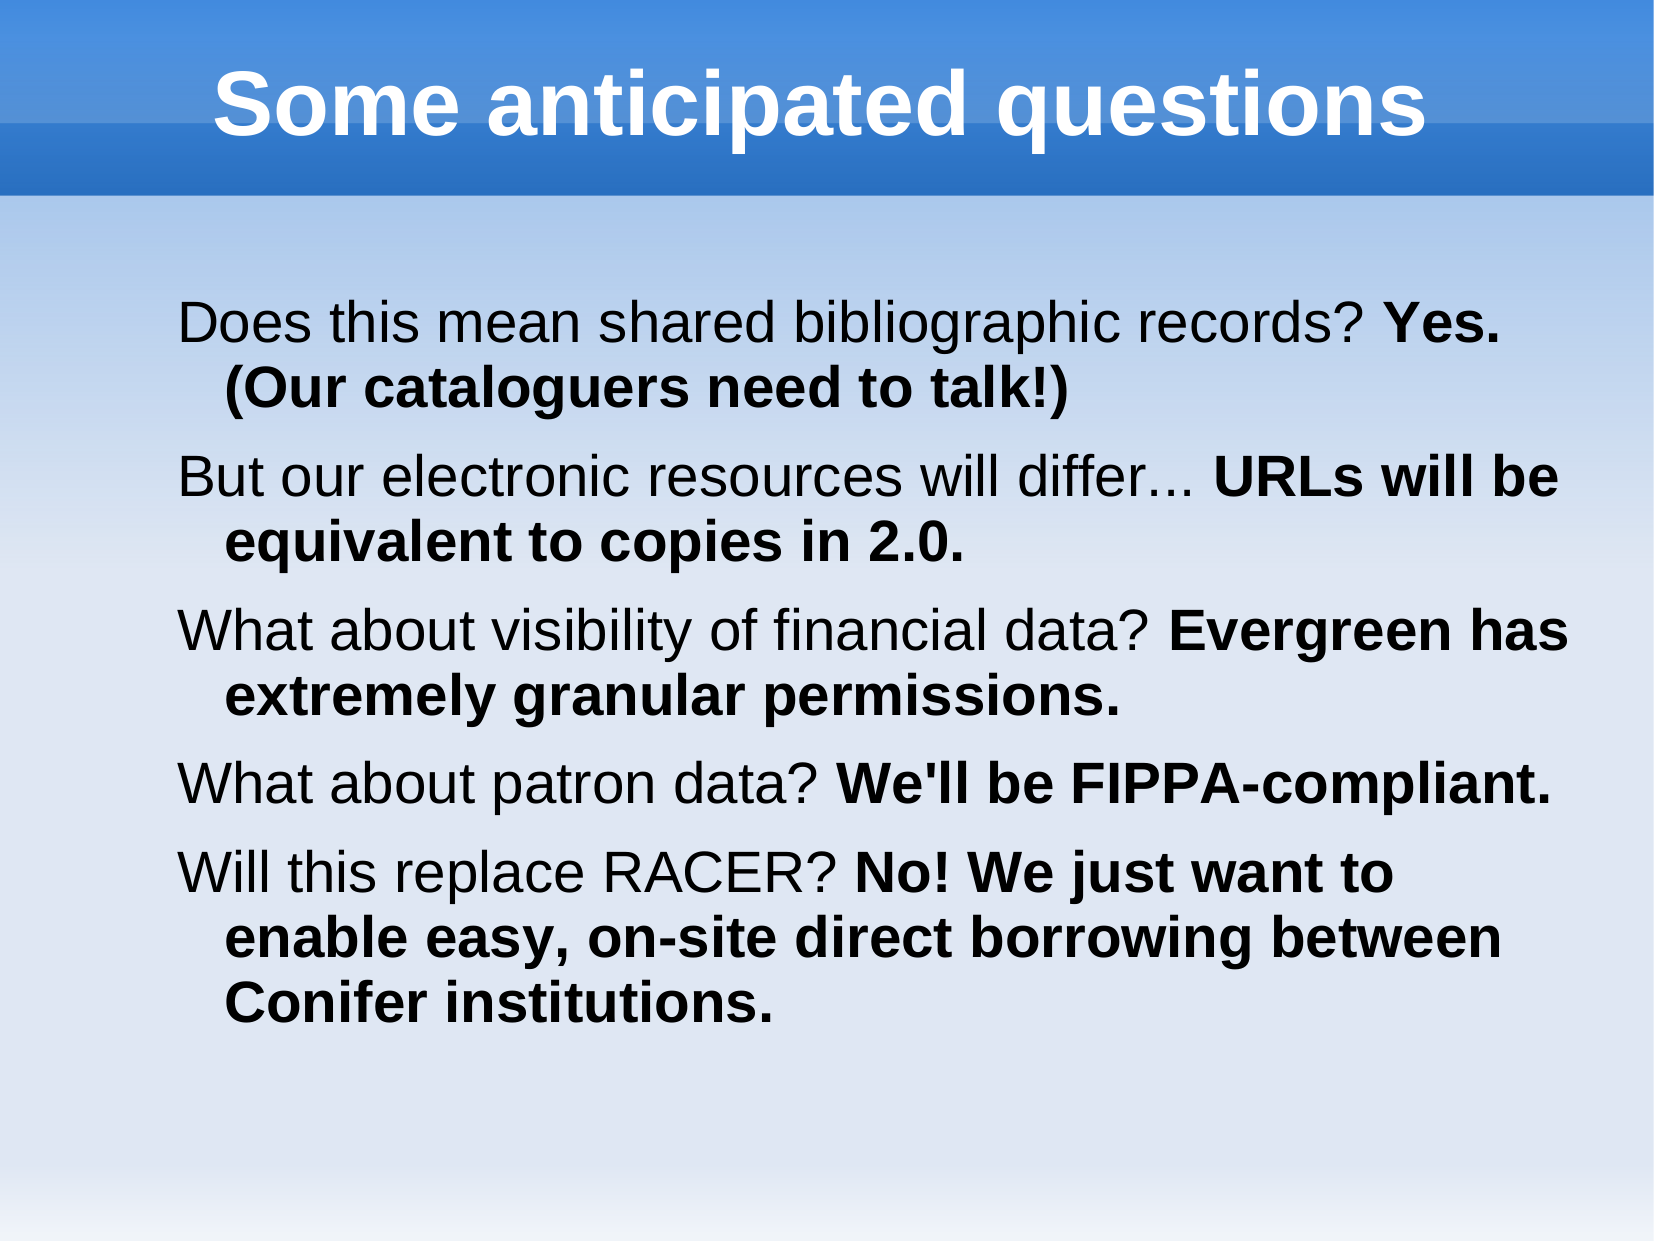

# Some anticipated questions
Does this mean shared bibliographic records? Yes. (Our cataloguers need to talk!)
But our electronic resources will differ... URLs will be equivalent to copies in 2.0.
What about visibility of financial data? Evergreen has extremely granular permissions.
What about patron data? We'll be FIPPA-compliant.
Will this replace RACER? No! We just want to enable easy, on-site direct borrowing between Conifer institutions.